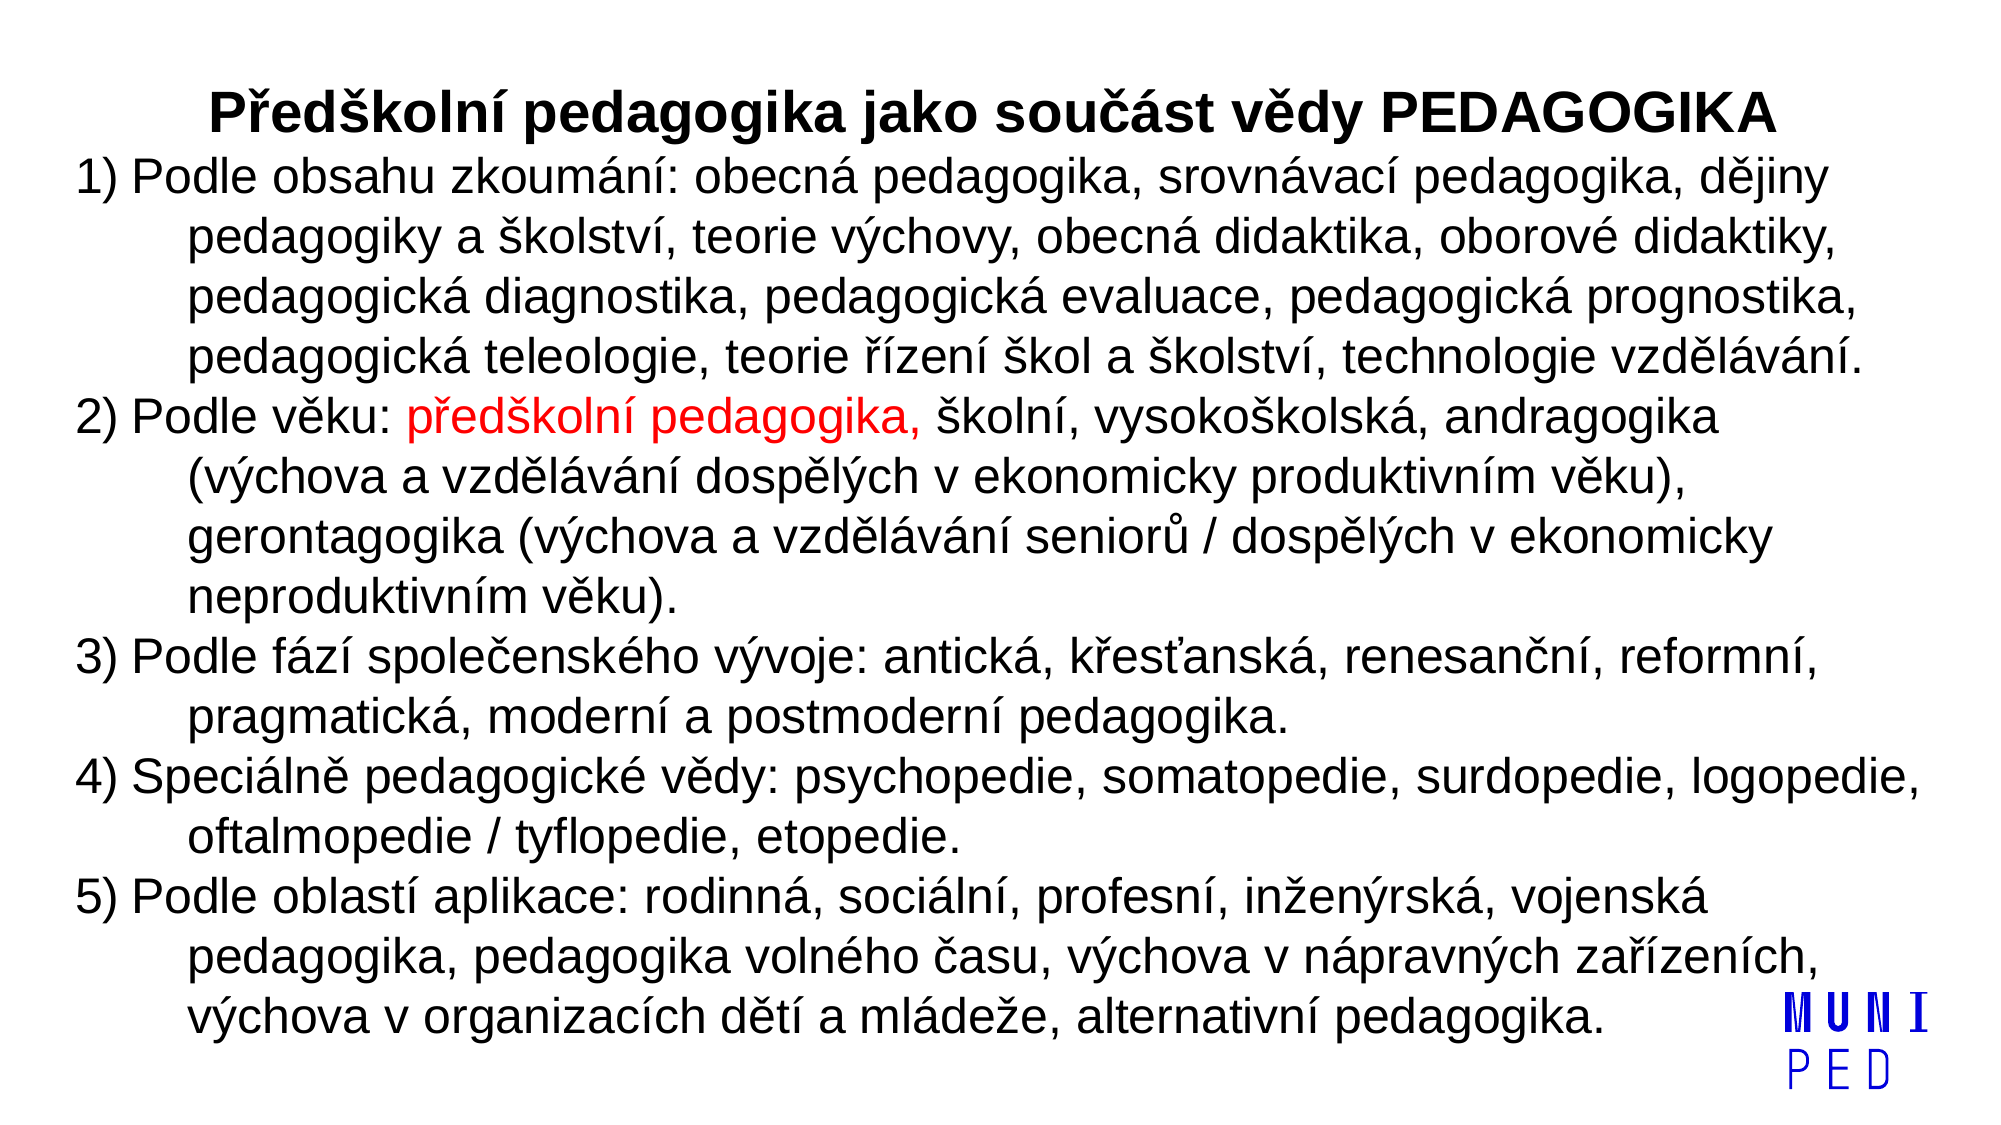

Předškolní pedagogika jako součást vědy PEDAGOGIKA
Podle obsahu zkoumání: obecná pedagogika, srovnávací pedagogika, dějiny pedagogiky a školství, teorie výchovy, obecná didaktika, oborové didaktiky, pedagogická diagnostika, pedagogická evaluace, pedagogická prognostika, pedagogická teleologie, teorie řízení škol a školství, technologie vzdělávání.
Podle věku: předškolní pedagogika, školní, vysokoškolská, andragogika (výchova a vzdělávání dospělých v ekonomicky produktivním věku), gerontagogika (výchova a vzdělávání seniorů / dospělých v ekonomicky neproduktivním věku).
Podle fází společenského vývoje: antická, křesťanská, renesanční, reformní, pragmatická, moderní a postmoderní pedagogika.
Speciálně pedagogické vědy: psychopedie, somatopedie, surdopedie, logopedie, oftalmopedie / tyflopedie, etopedie.
Podle oblastí aplikace: rodinná, sociální, profesní, inženýrská, vojenská pedagogika, pedagogika volného času, výchova v nápravných zařízeních, výchova v organizacích dětí a mládeže, alternativní pedagogika.